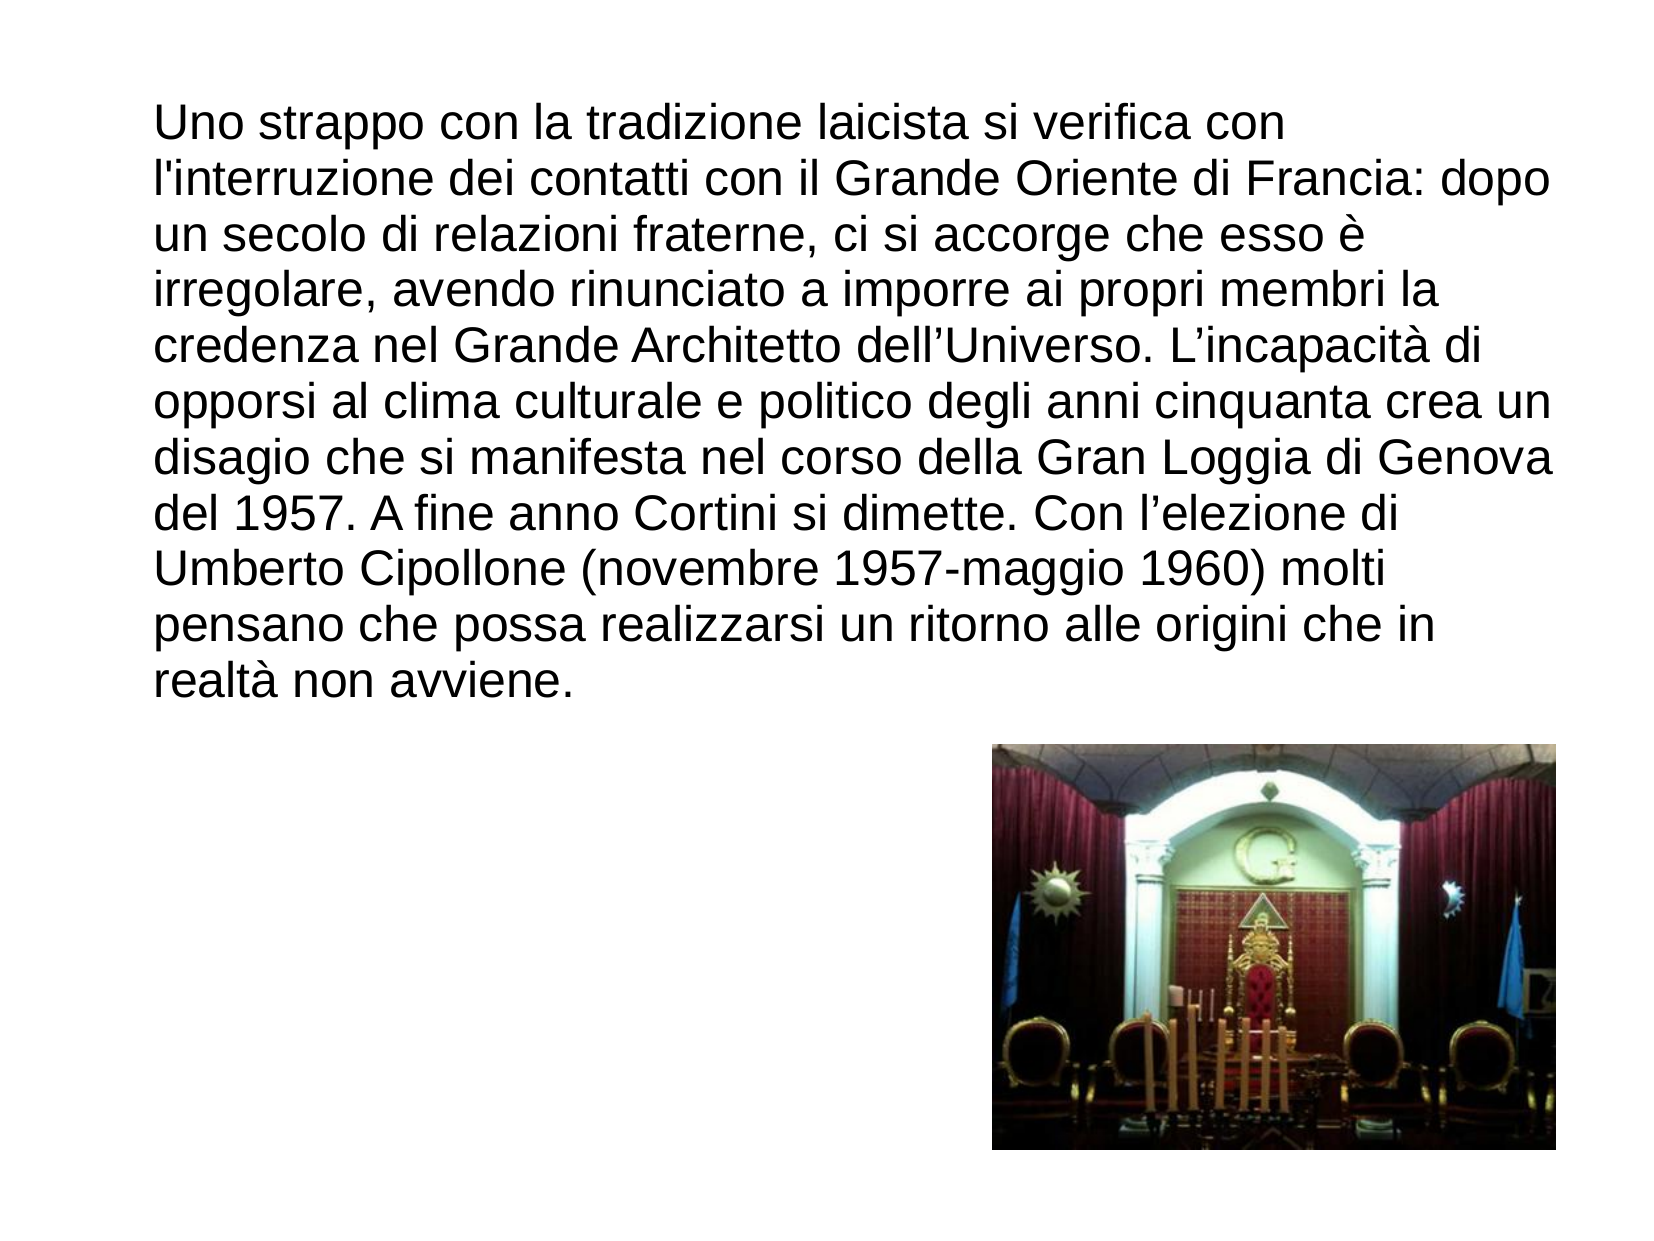

# Uno strappo con la tradizione laicista si verifica con l'interruzione dei contatti con il Grande Oriente di Francia: dopo un secolo di relazioni fraterne, ci si accorge che esso è irregolare, avendo rinunciato a imporre ai propri membri la credenza nel Grande Architetto dell’Universo. L’incapacità di opporsi al clima culturale e politico degli anni cinquanta crea un disagio che si manifesta nel corso della Gran Loggia di Genova del 1957. A fine anno Cortini si dimette. Con l’elezione di Umberto Cipollone (novembre 1957-maggio 1960) molti pensano che possa realizzarsi un ritorno alle origini che in realtà non avviene.